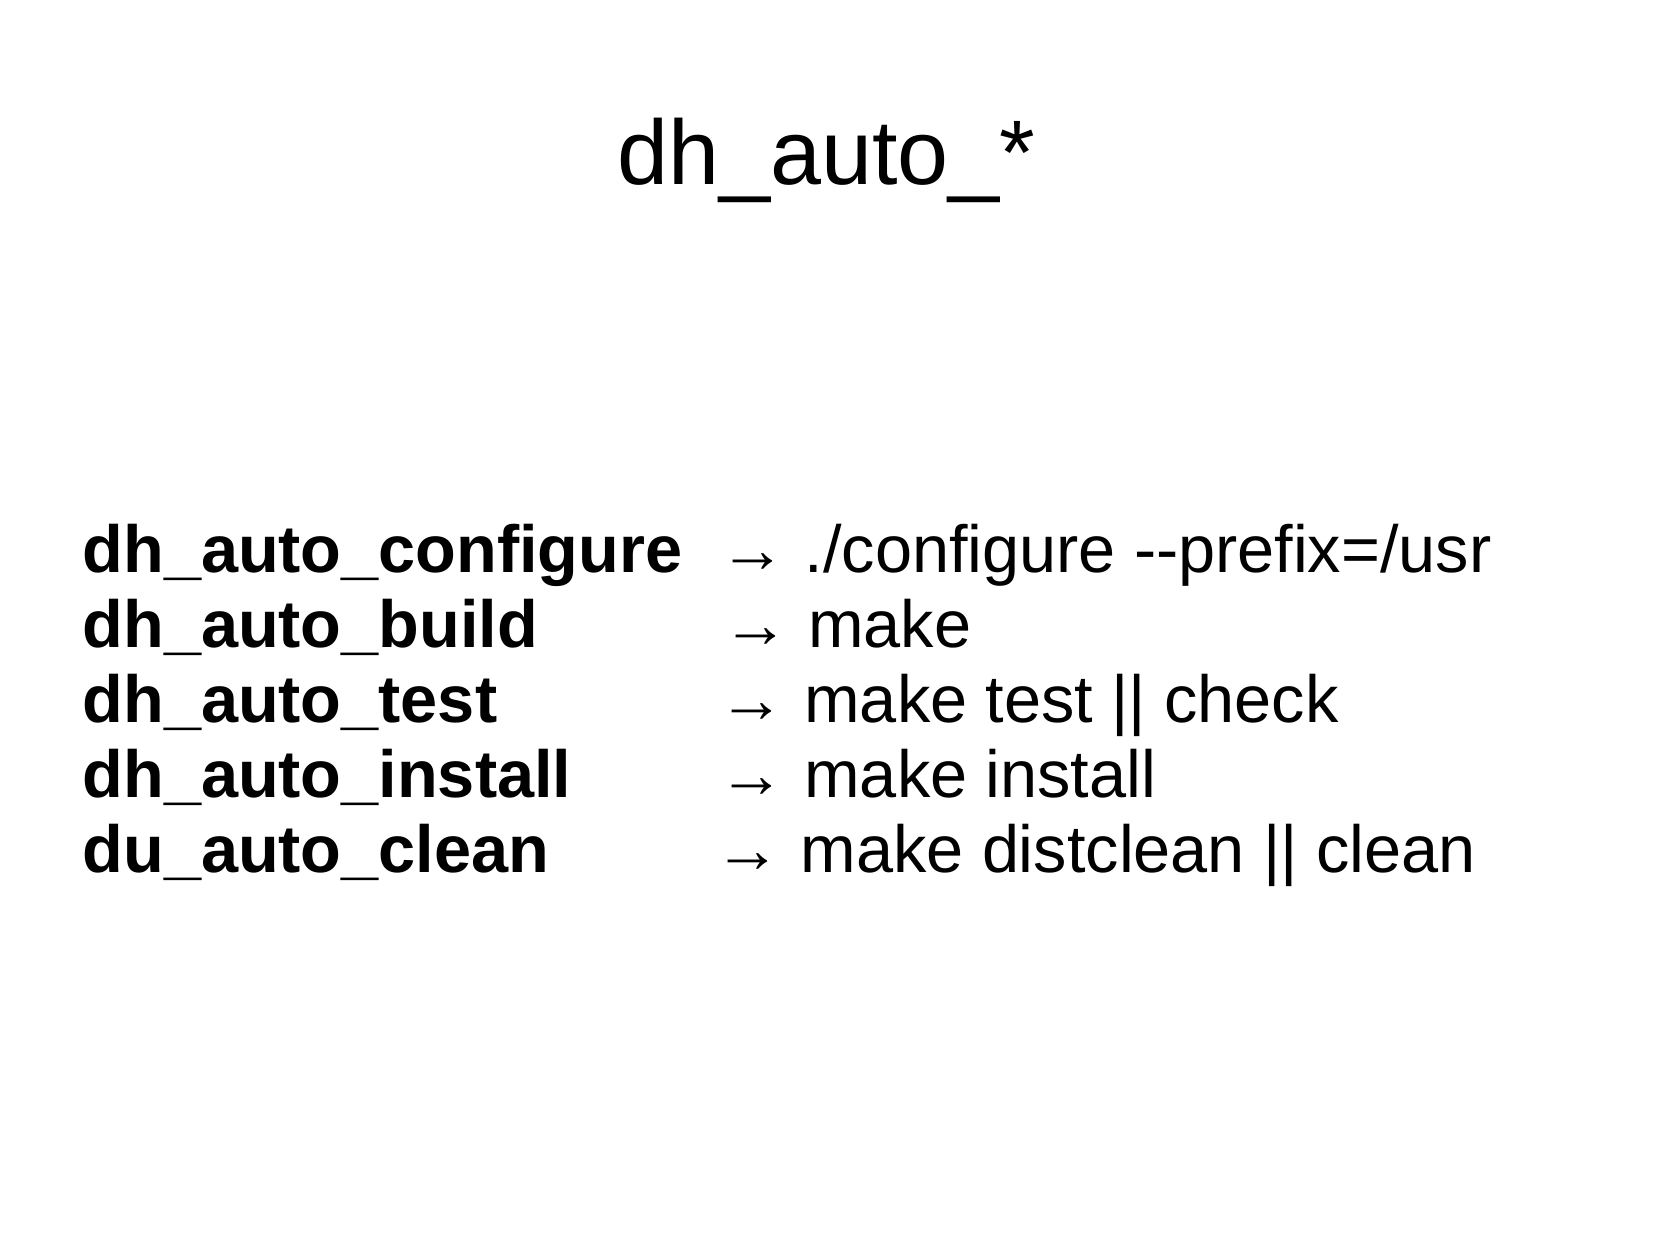

# dh_auto_*
dh_auto_configure → ./configure --prefix=/usr
dh_auto_build → make
dh_auto_test → make test || check
dh_auto_install → make install
du_auto_clean → make distclean || clean